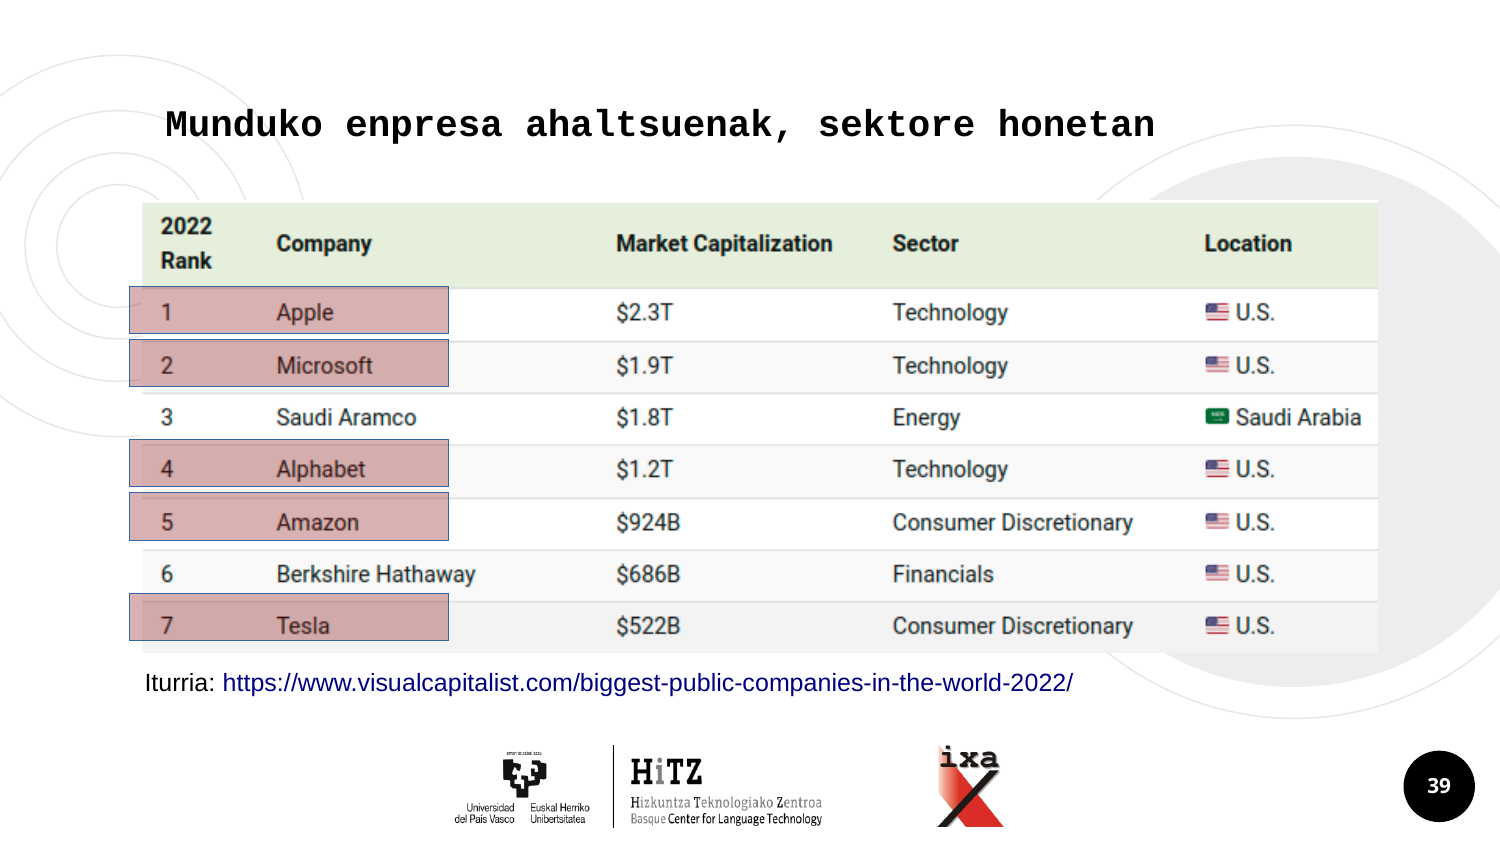

# Munduko enpresa ahaltsuenak, sektore honetan
Iturria: https://www.visualcapitalist.com/biggest-public-companies-in-the-world-2022/